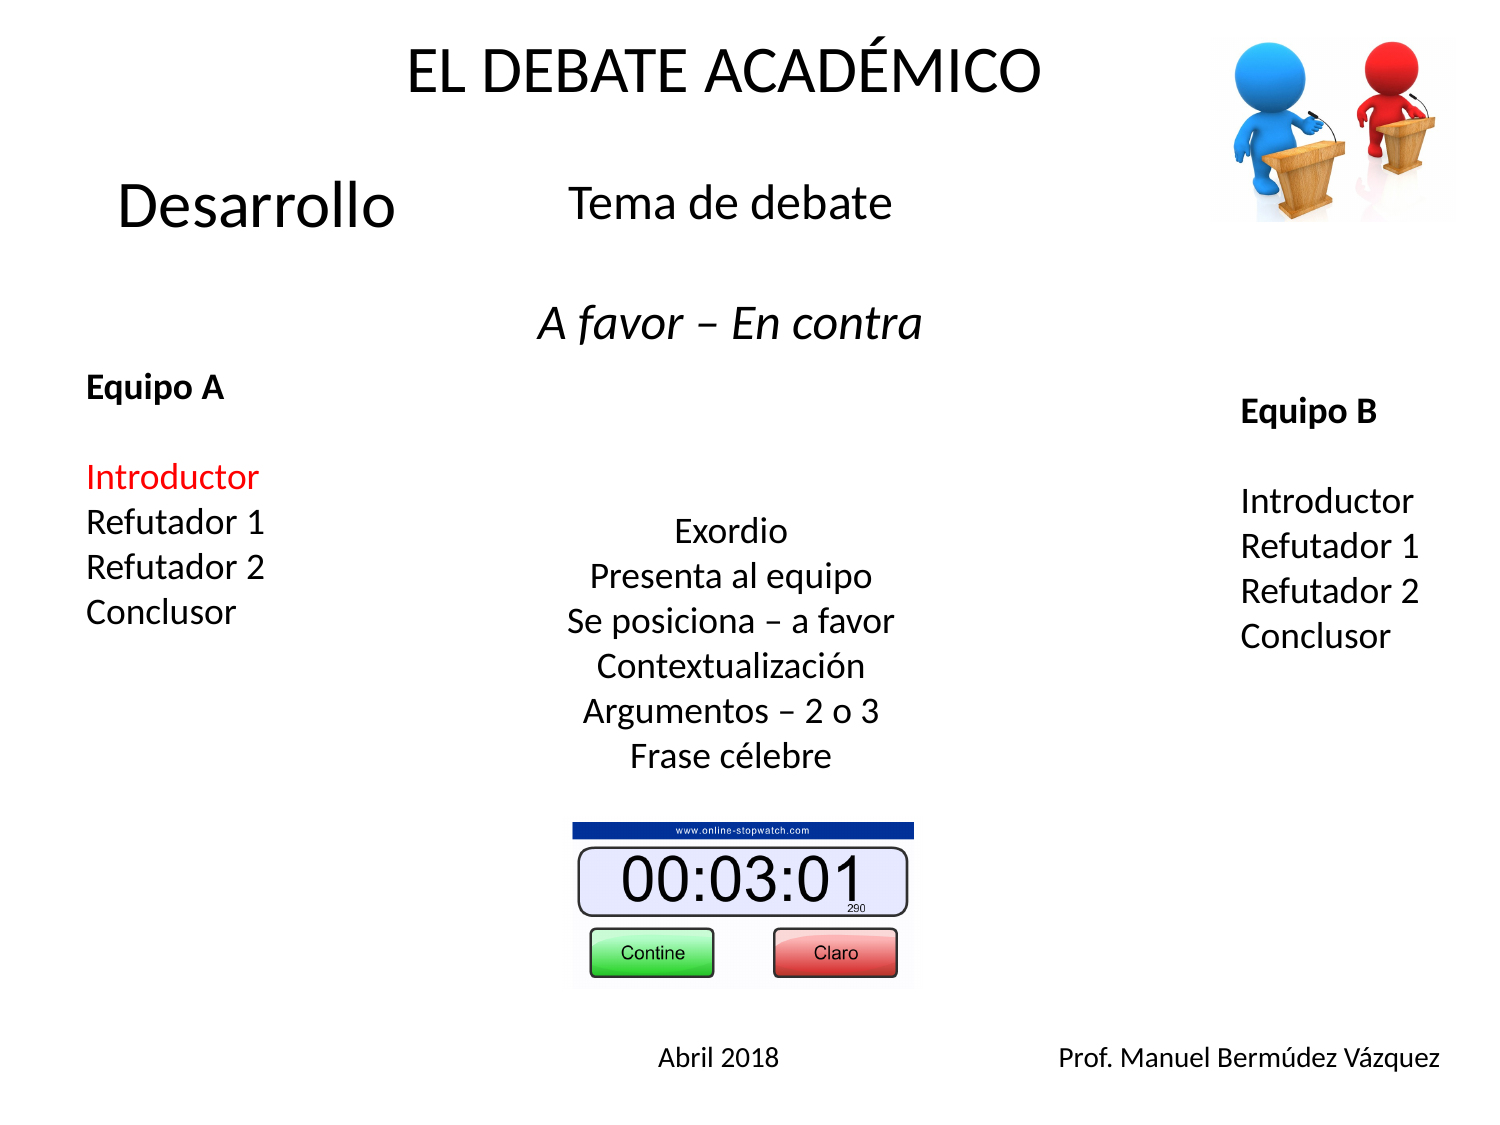

Desarrollo
Tema de debate
A favor – En contra
Equipo A
Introductor
Refutador 1
Refutador 2
Conclusor
Equipo B
Introductor
Refutador 1
Refutador 2
Conclusor
Exordio
Presenta al equipo
Se posiciona – a favor
Contextualización
Argumentos – 2 o 3
Frase célebre